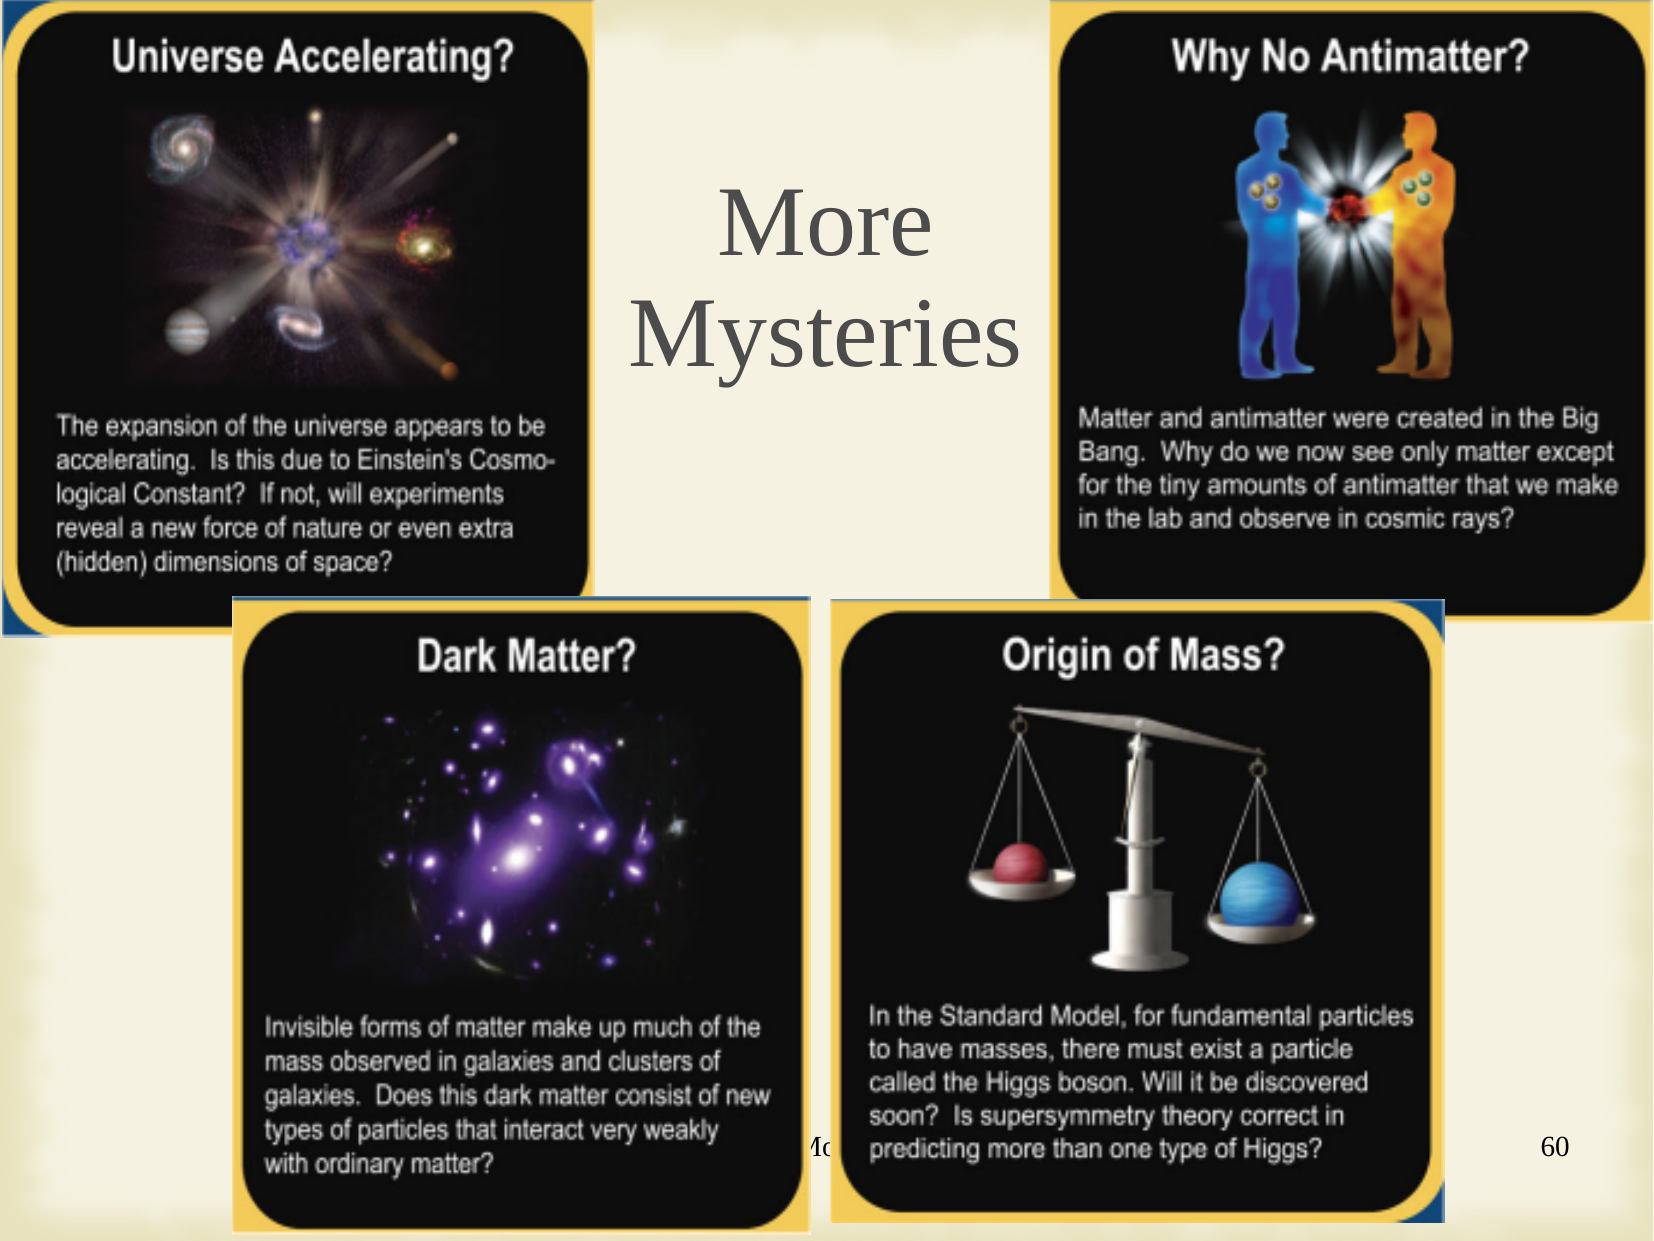

# More Mysteries
PHY 102 - Modern Physics -2013
60